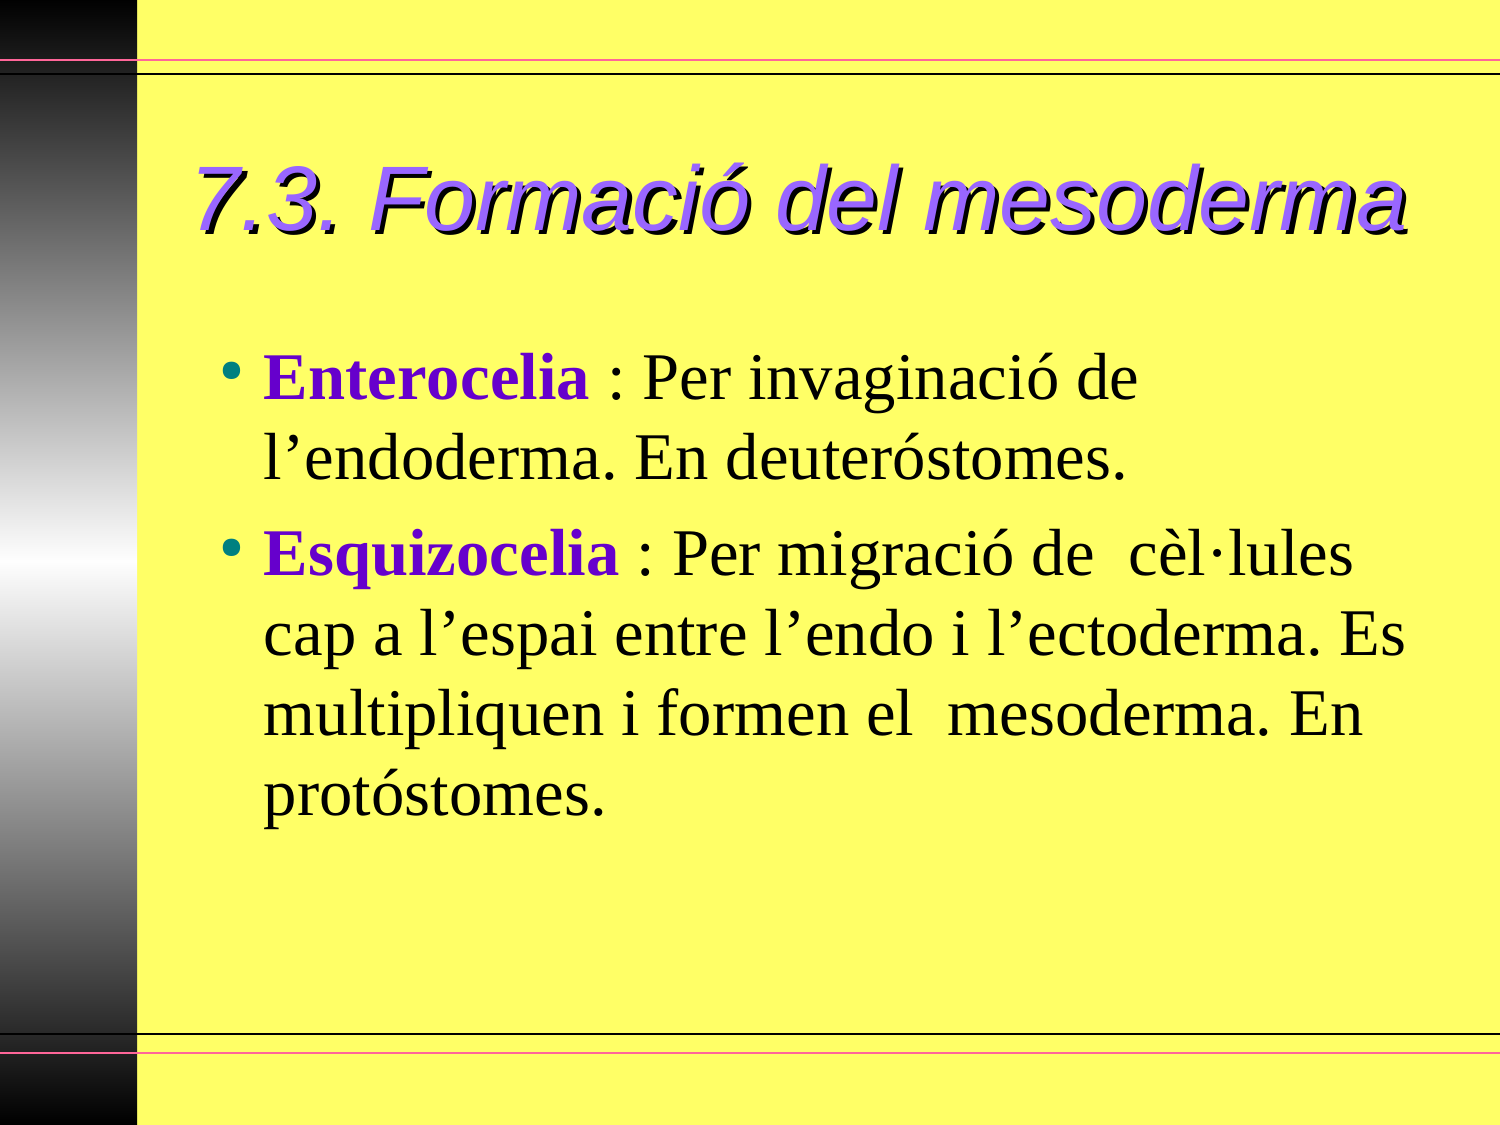

# 7.3. Formació del mesoderma
Enterocelia : Per invaginació de l’endoderma. En deuteróstomes.
Esquizocelia : Per migració de cèl·lules cap a l’espai entre l’endo i l’ectoderma. Es multipliquen i formen el mesoderma. En protóstomes.